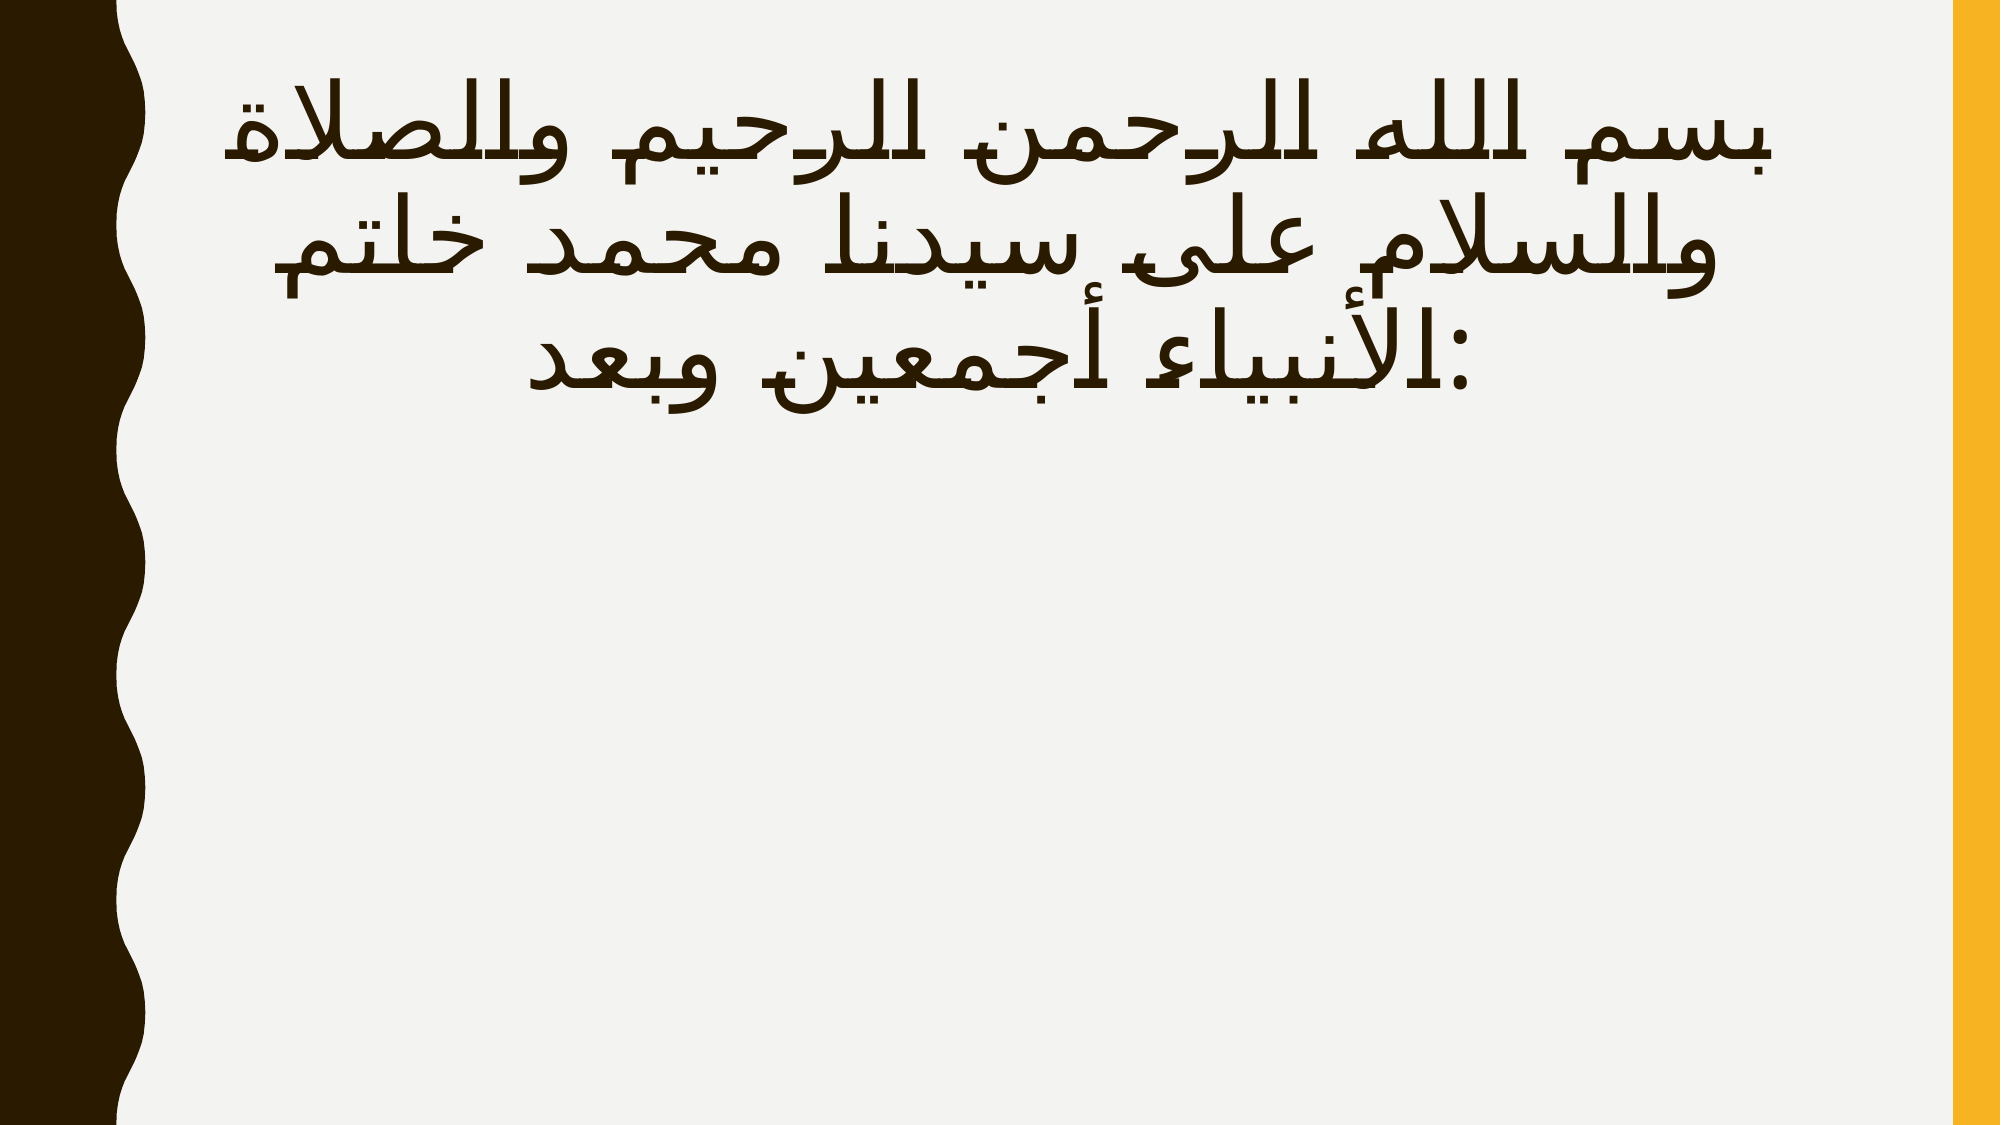

# بسم الله الرحمن الرحيم والصلاة والسلام على سيدنا محمد خاتم الأنبياء أجمعين وبعد: